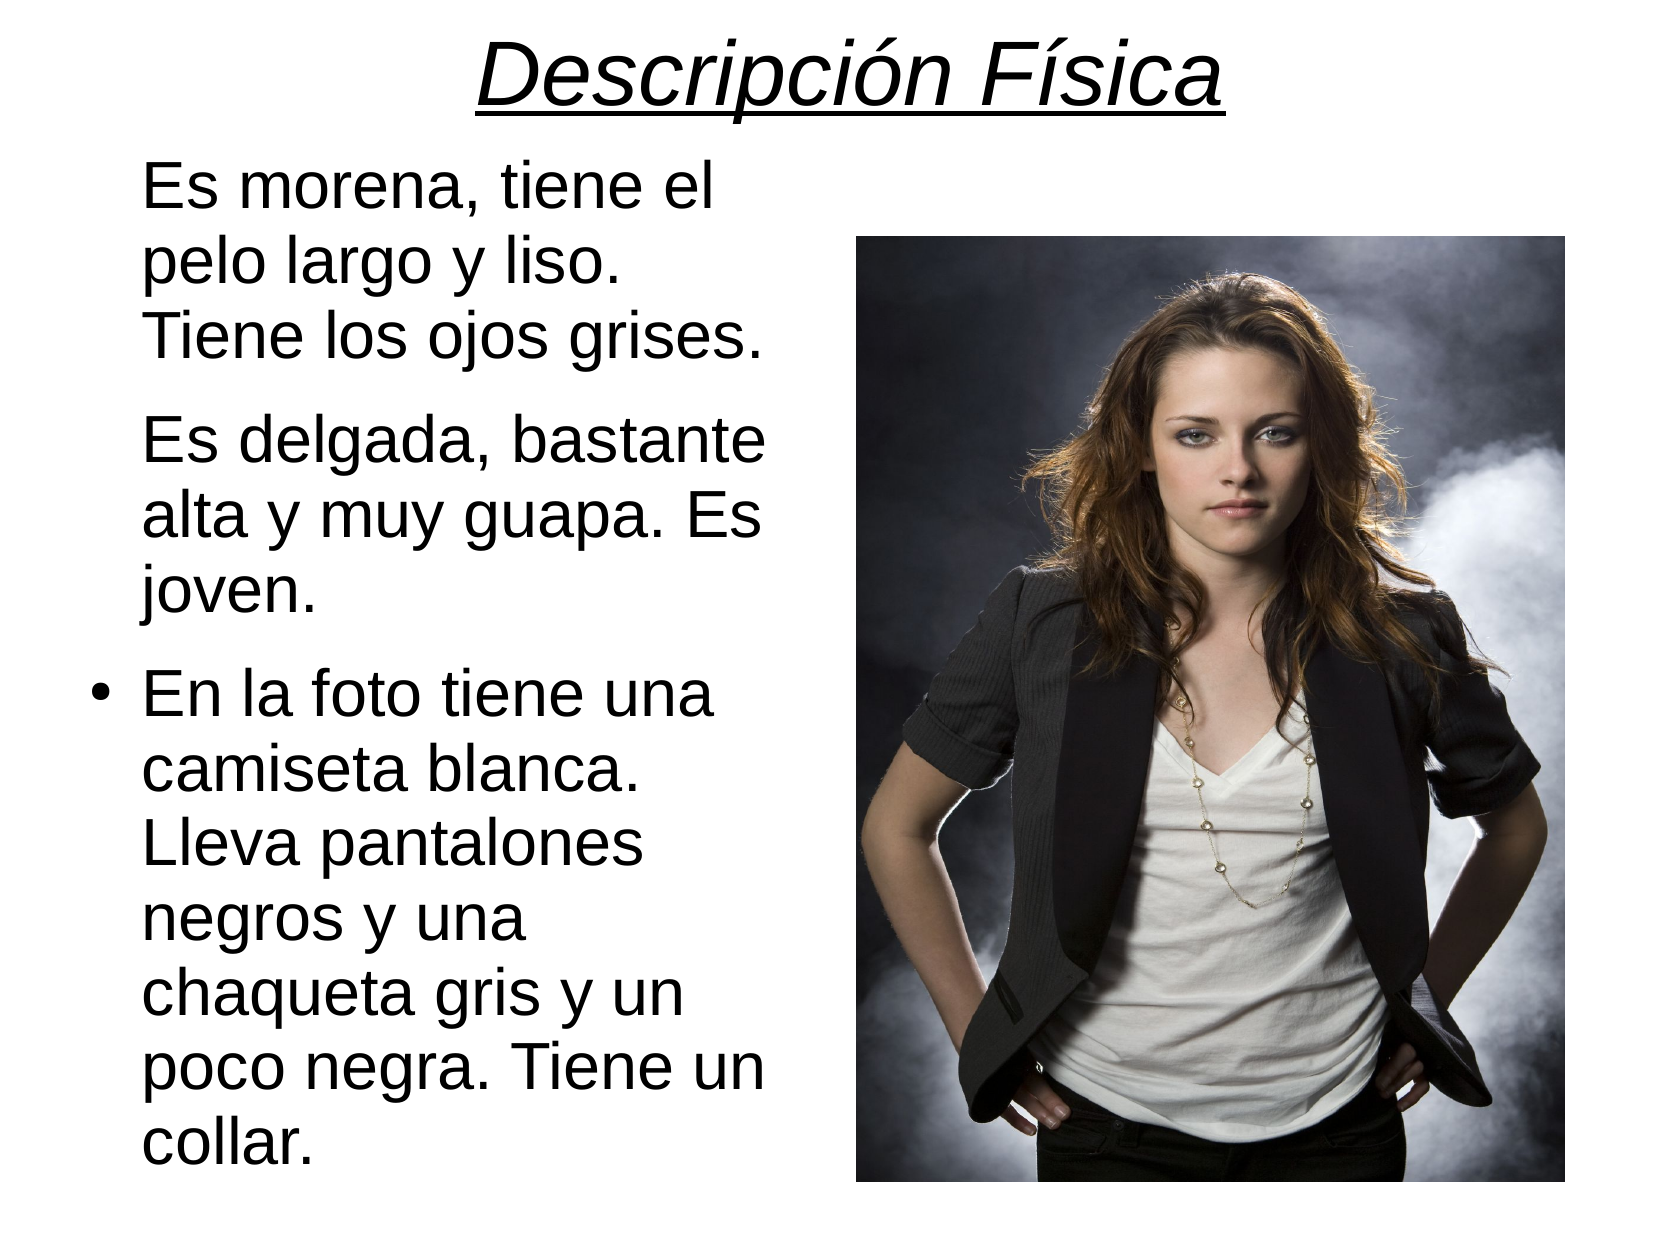

# Descripción Física
Es morena, tiene el pelo largo y liso. Tiene los ojos grises.
Es delgada, bastante alta y muy guapa. Es joven.
En la foto tiene una camiseta blanca. Lleva pantalones negros y una chaqueta gris y un poco negra. Tiene un collar.